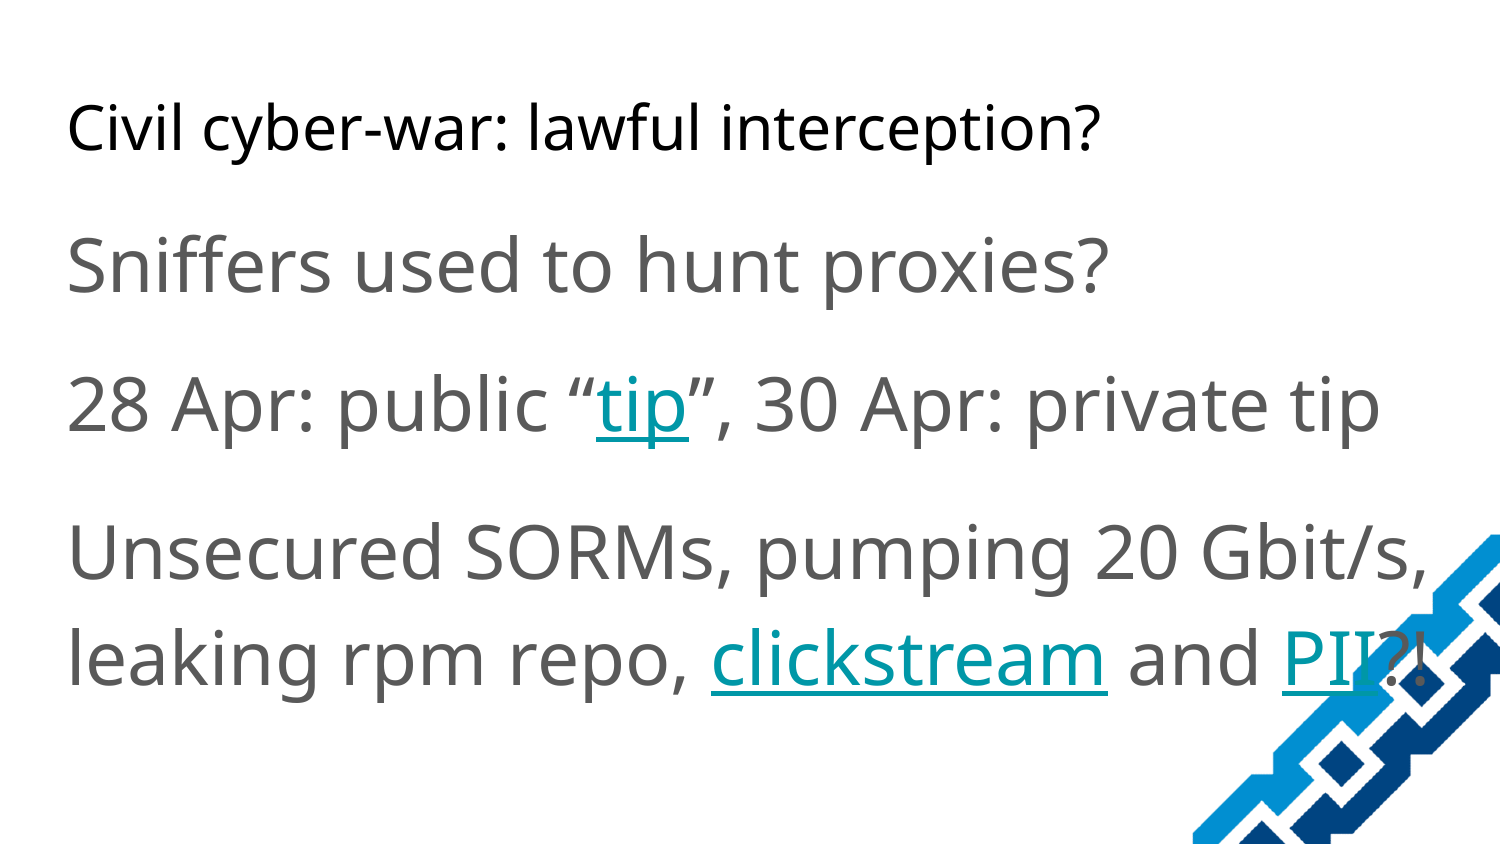

# Civil cyber-war: lawful interception?
Sniffers used to hunt proxies?
28 Apr: public “tip”, 30 Apr: private tip
Unsecured SORMs, pumping 20 Gbit/s, leaking rpm repo, clickstream and PII?!